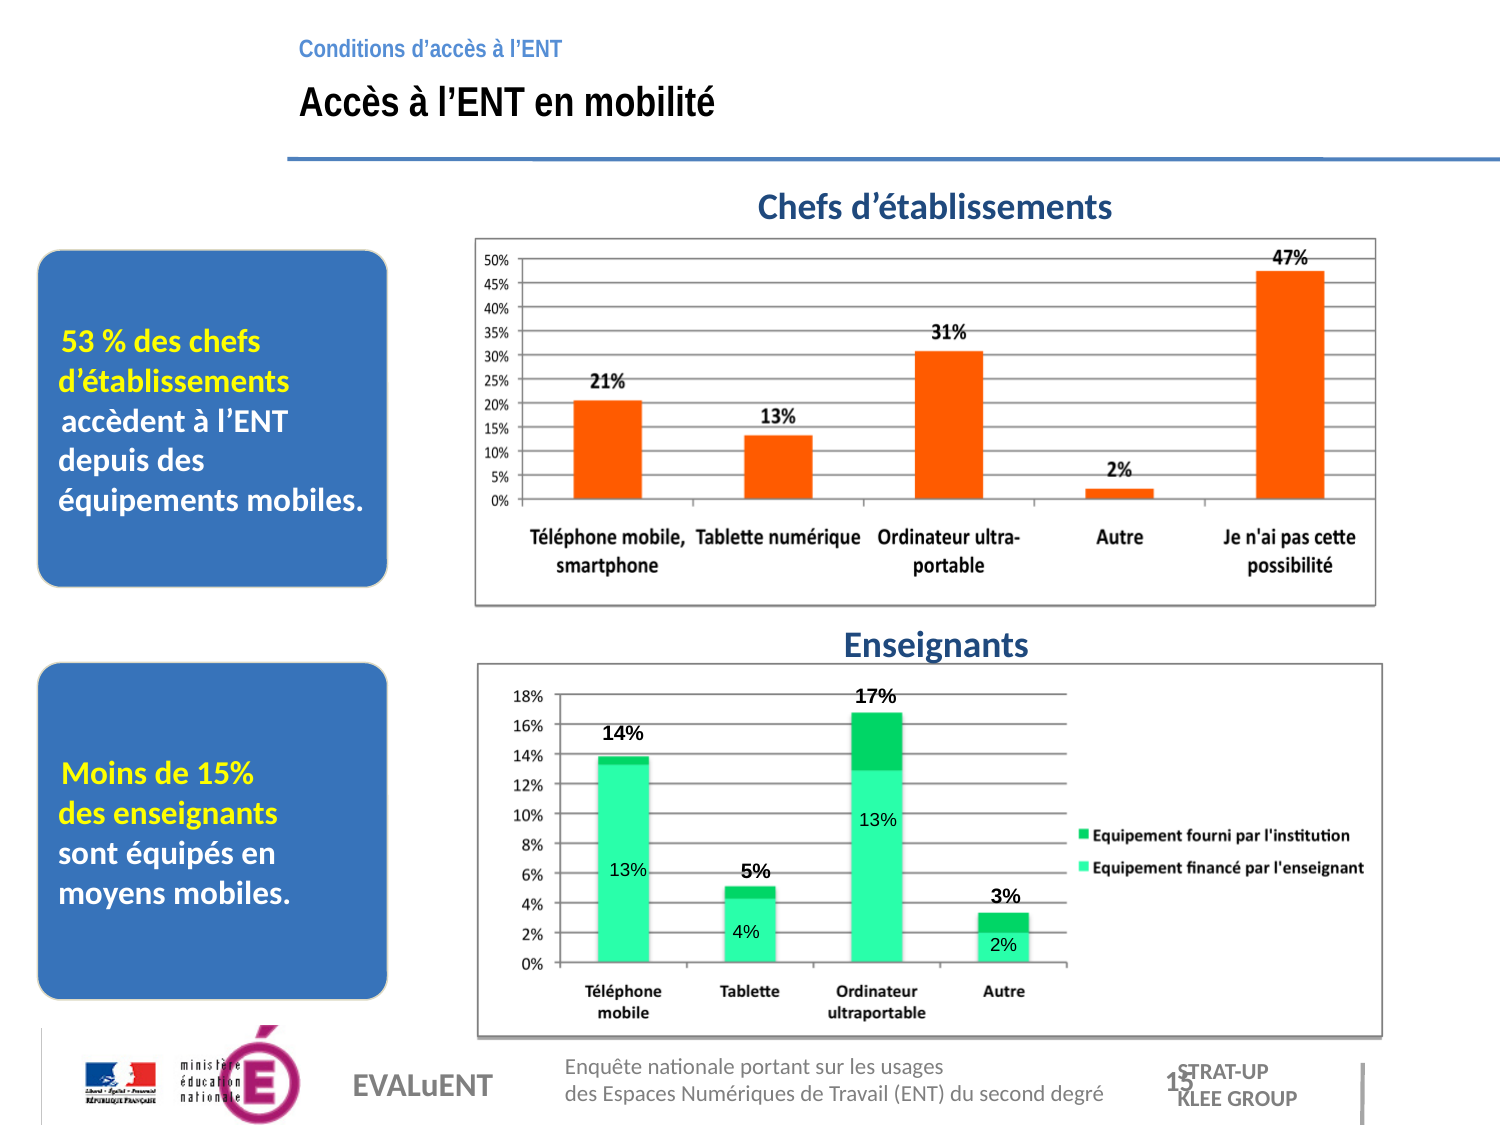

Conditions d’accès à l’ENT
Accès à l’ENT en mobilité
Chefs d’établissements
53 % des chefs d’établissements
accèdent à l’ENT depuis des équipements mobiles.
Enseignants
Moins de 15%
des enseignants
sont équipés en moyens mobiles.
17%
14%
13%
13%
5%
3%
 4%
2%